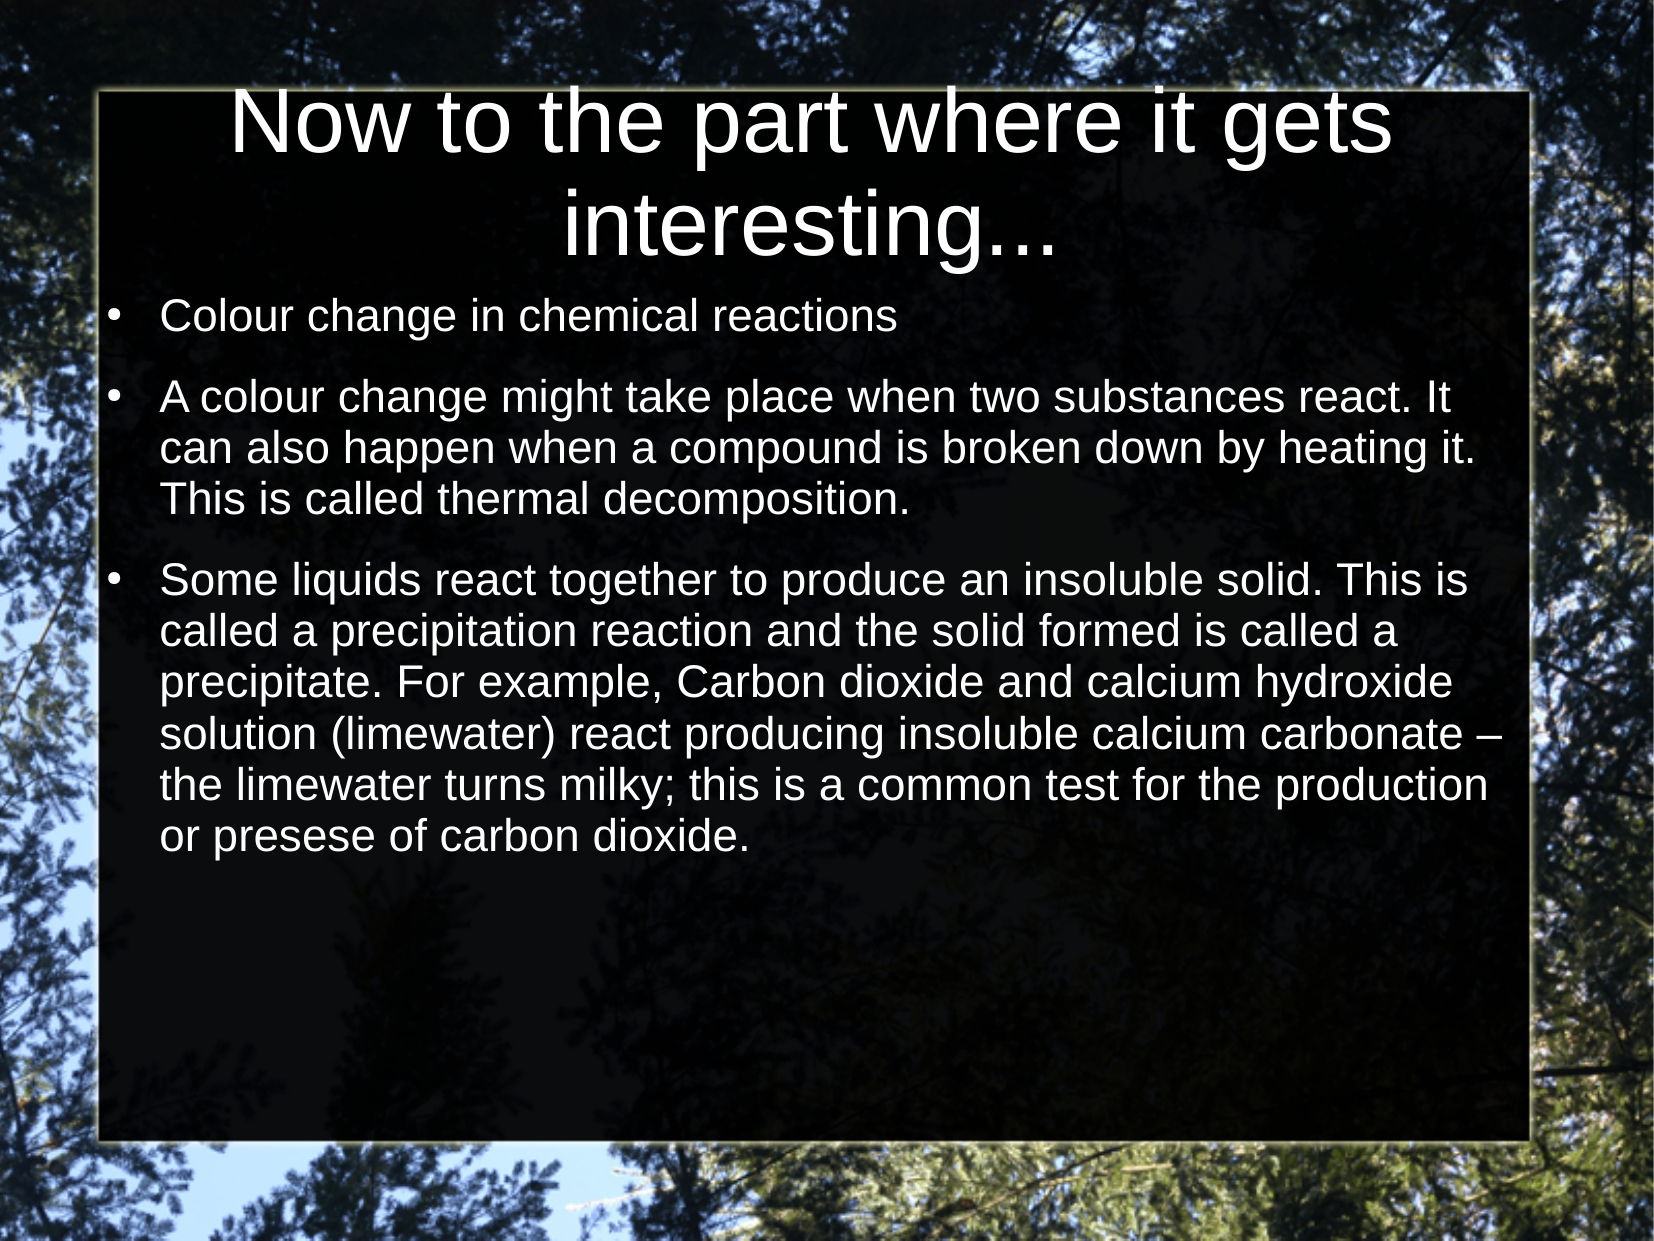

# Now to the part where it gets interesting...
Colour change in chemical reactions
A colour change might take place when two substances react. It can also happen when a compound is broken down by heating it. This is called thermal decomposition.
Some liquids react together to produce an insoluble solid. This is called a precipitation reaction and the solid formed is called a precipitate. For example, Carbon dioxide and calcium hydroxide solution (limewater) react producing insoluble calcium carbonate – the limewater turns milky; this is a common test for the production or presese of carbon dioxide.